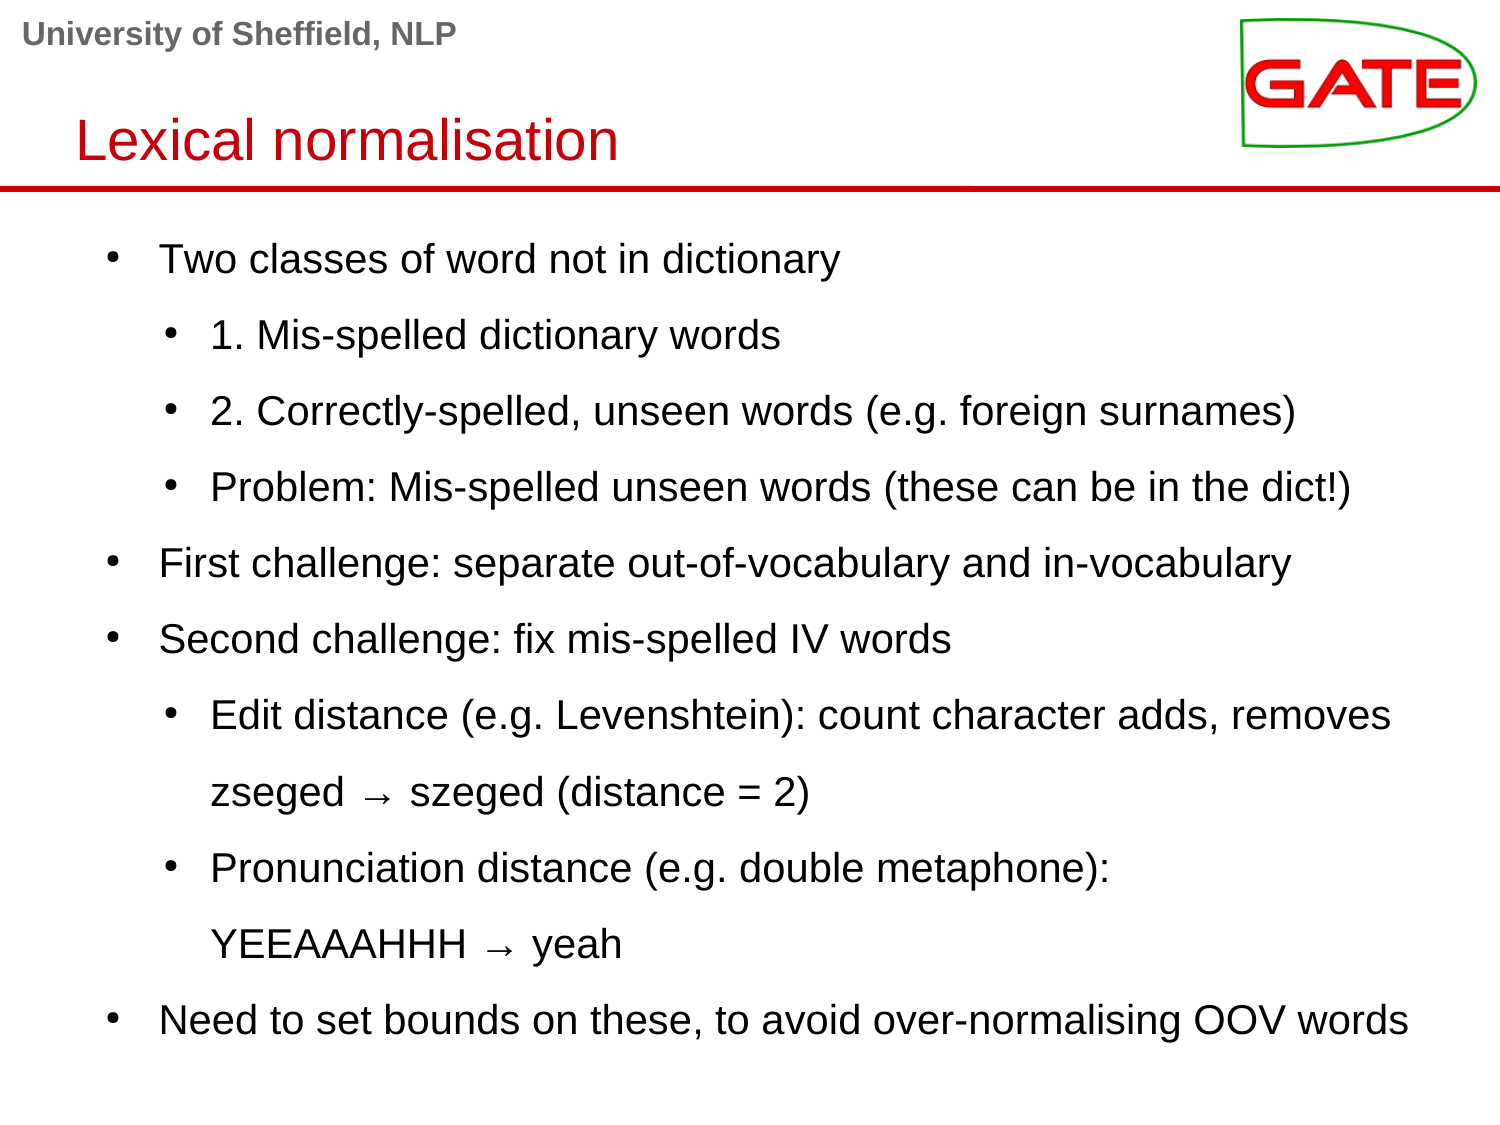

Lexical normalisation
Two classes of word not in dictionary
1. Mis-spelled dictionary words
2. Correctly-spelled, unseen words (e.g. foreign surnames)
Problem: Mis-spelled unseen words (these can be in the dict!)
First challenge: separate out-of-vocabulary and in-vocabulary
Second challenge: fix mis-spelled IV words
Edit distance (e.g. Levenshtein): count character adds, removes
zseged → szeged (distance = 2)
Pronunciation distance (e.g. double metaphone):
YEEAAAHHH → yeah
Need to set bounds on these, to avoid over-normalising OOV words